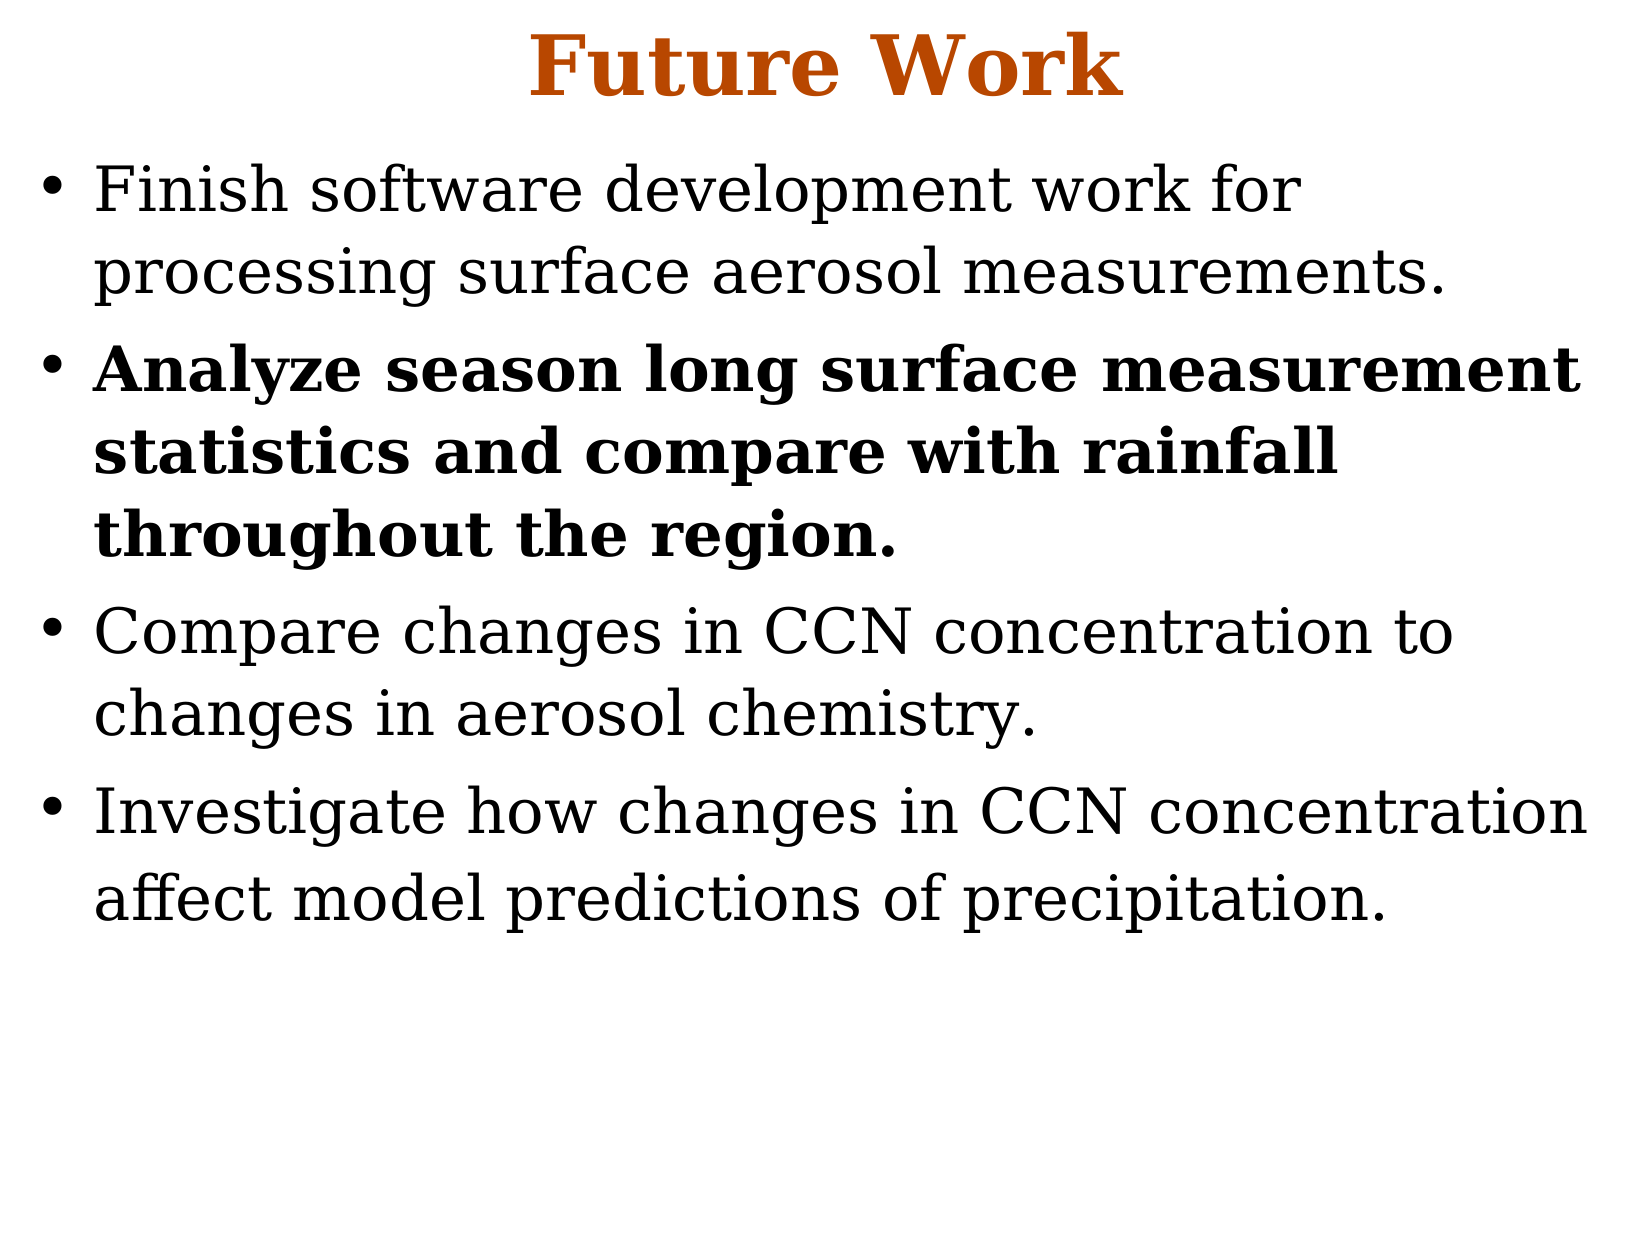

Future Work
Finish software development work for processing surface aerosol measurements.
Analyze season long surface measurement statistics and compare with rainfall throughout the region.
Compare changes in CCN concentration to changes in aerosol chemistry.
Investigate how changes in CCN concentration affect model predictions of precipitation.